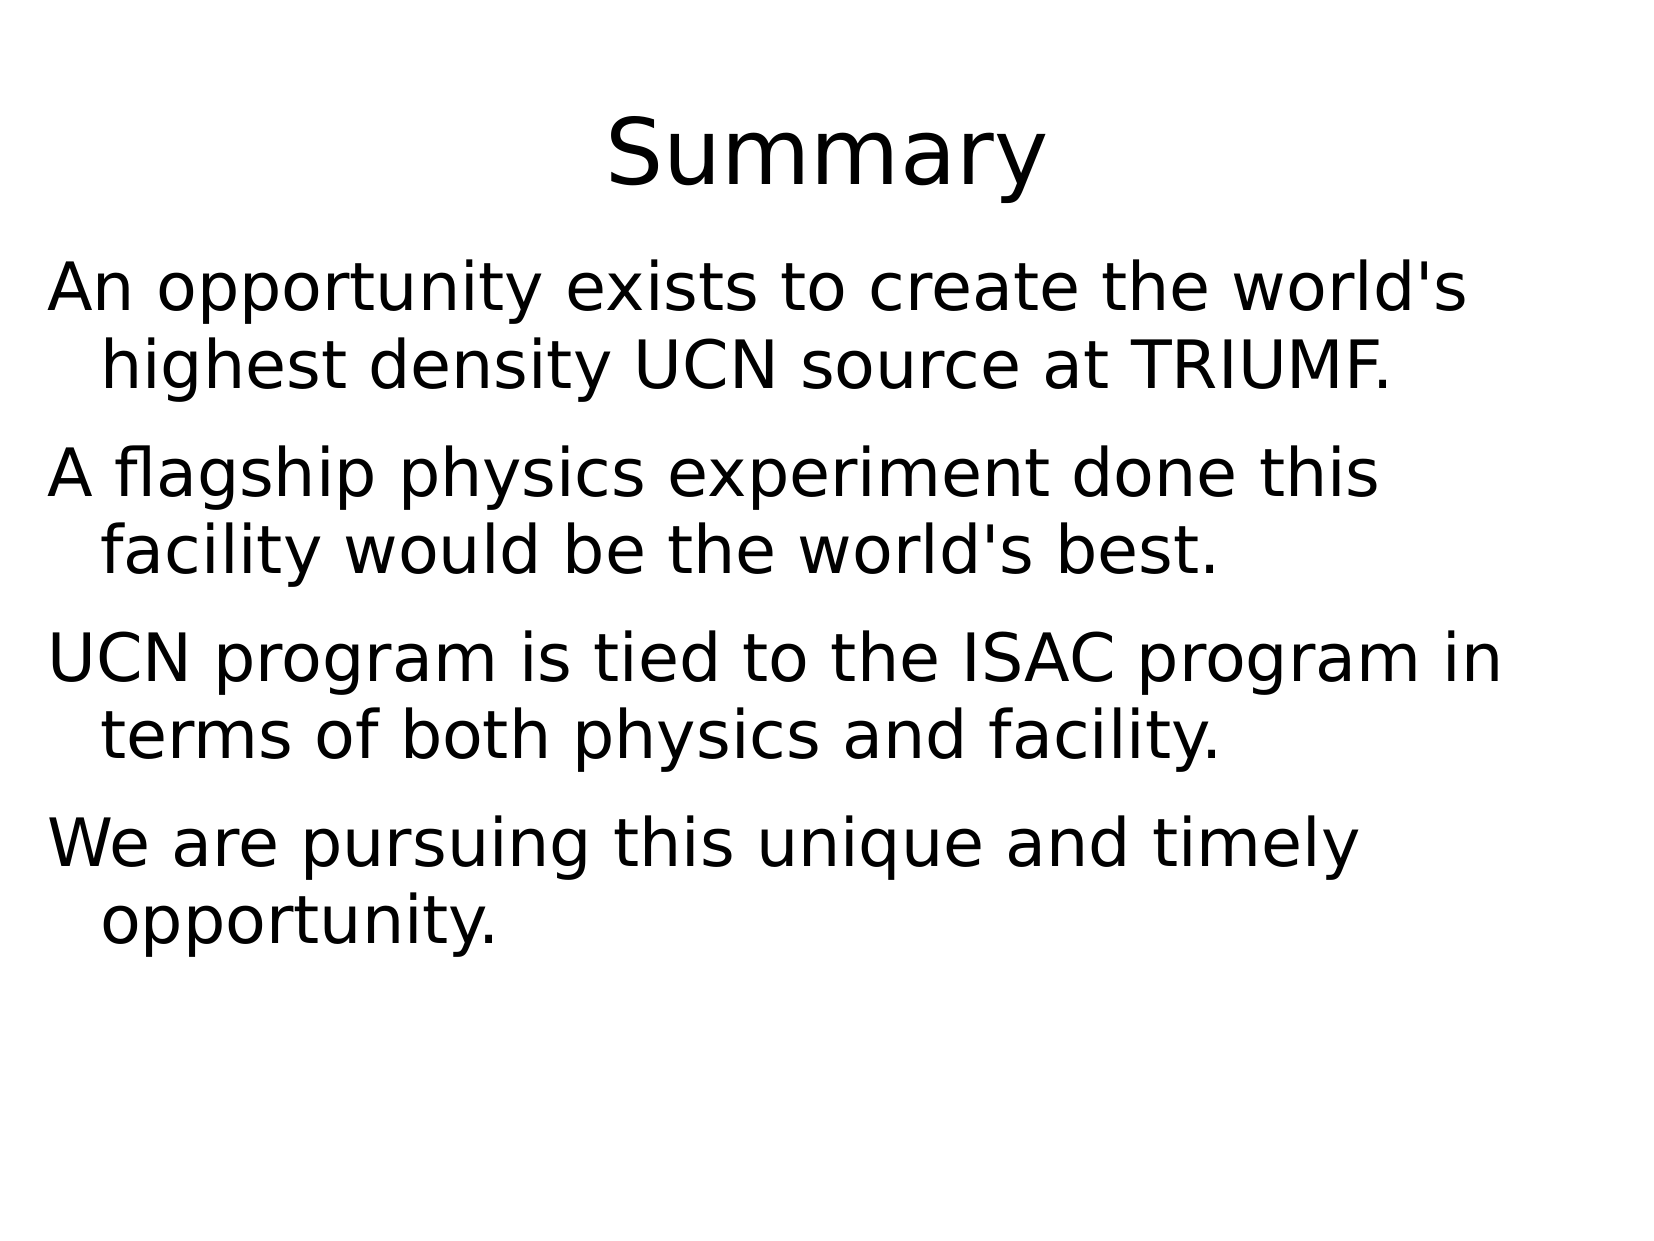

# Summary
An opportunity exists to create the world's highest density UCN source at TRIUMF.
A flagship physics experiment done this facility would be the world's best.
UCN program is tied to the ISAC program in terms of both physics and facility.
We are pursuing this unique and timely opportunity.